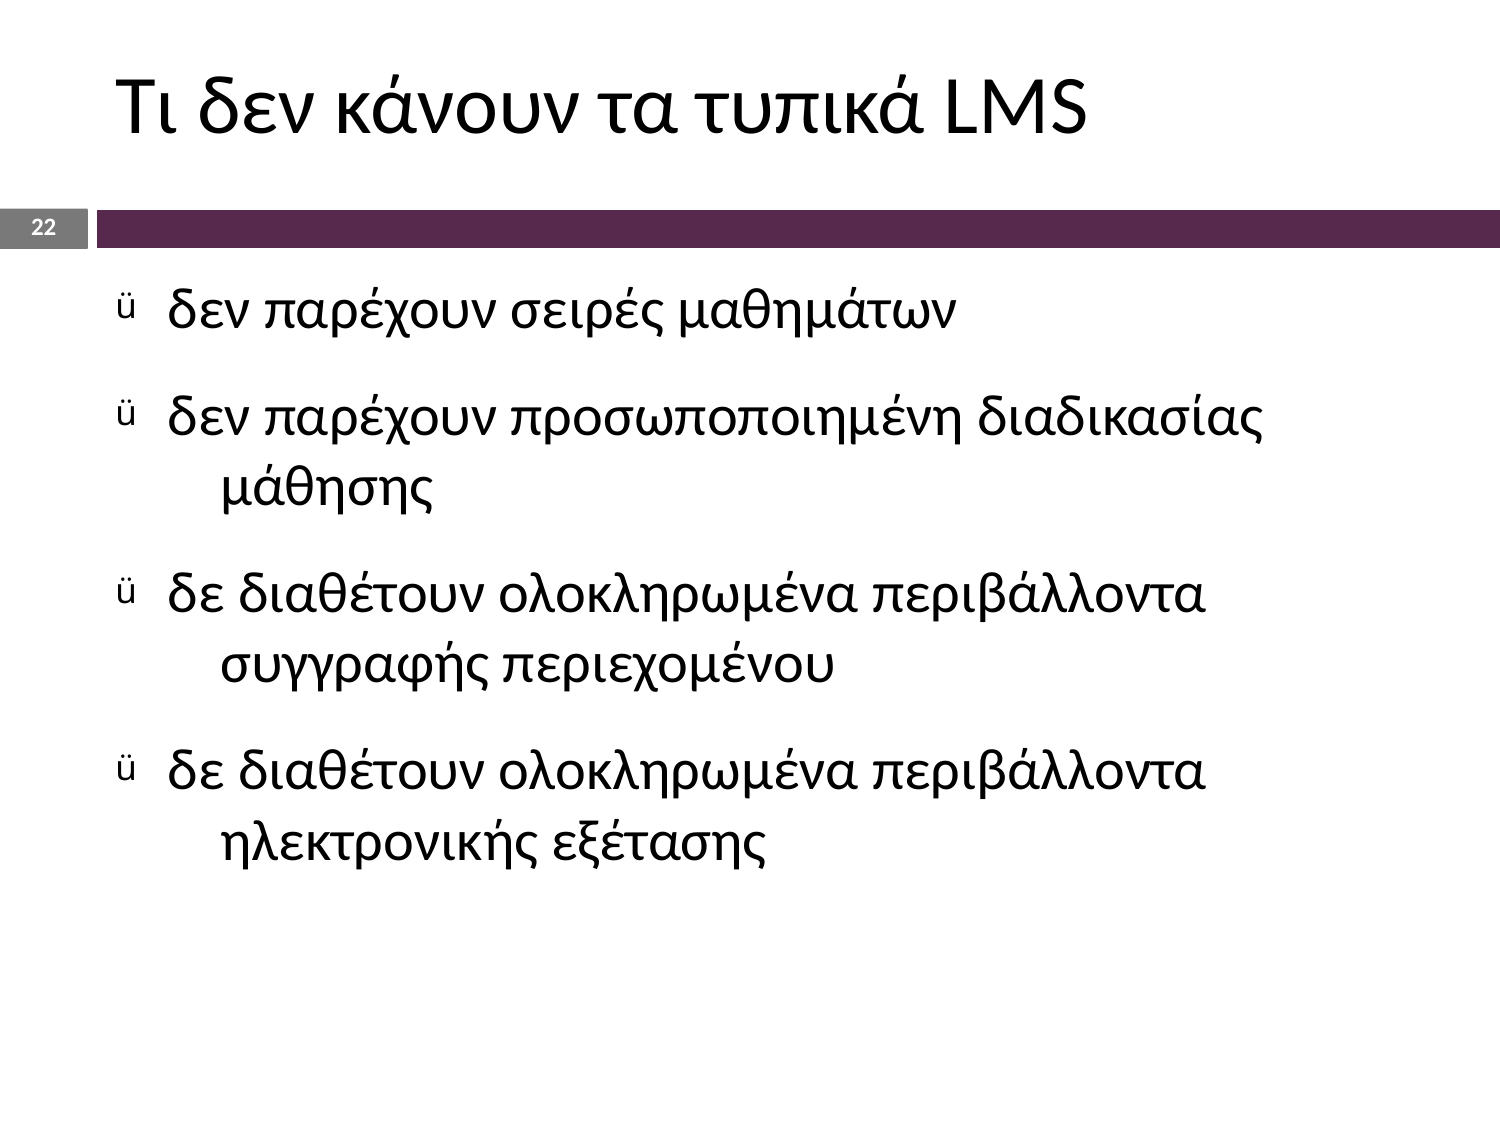

# Τι δεν κάνουν τα τυπικά LMS
δεν παρέχουν σειρές μαθημάτων
δεν παρέχουν προσωποποιημένη διαδικασίας μάθησης
δε διαθέτουν ολοκληρωμένα περιβάλλοντα συγγραφής περιεχομένου
δε διαθέτουν ολοκληρωμένα περιβάλλοντα ηλεκτρονικής εξέτασης